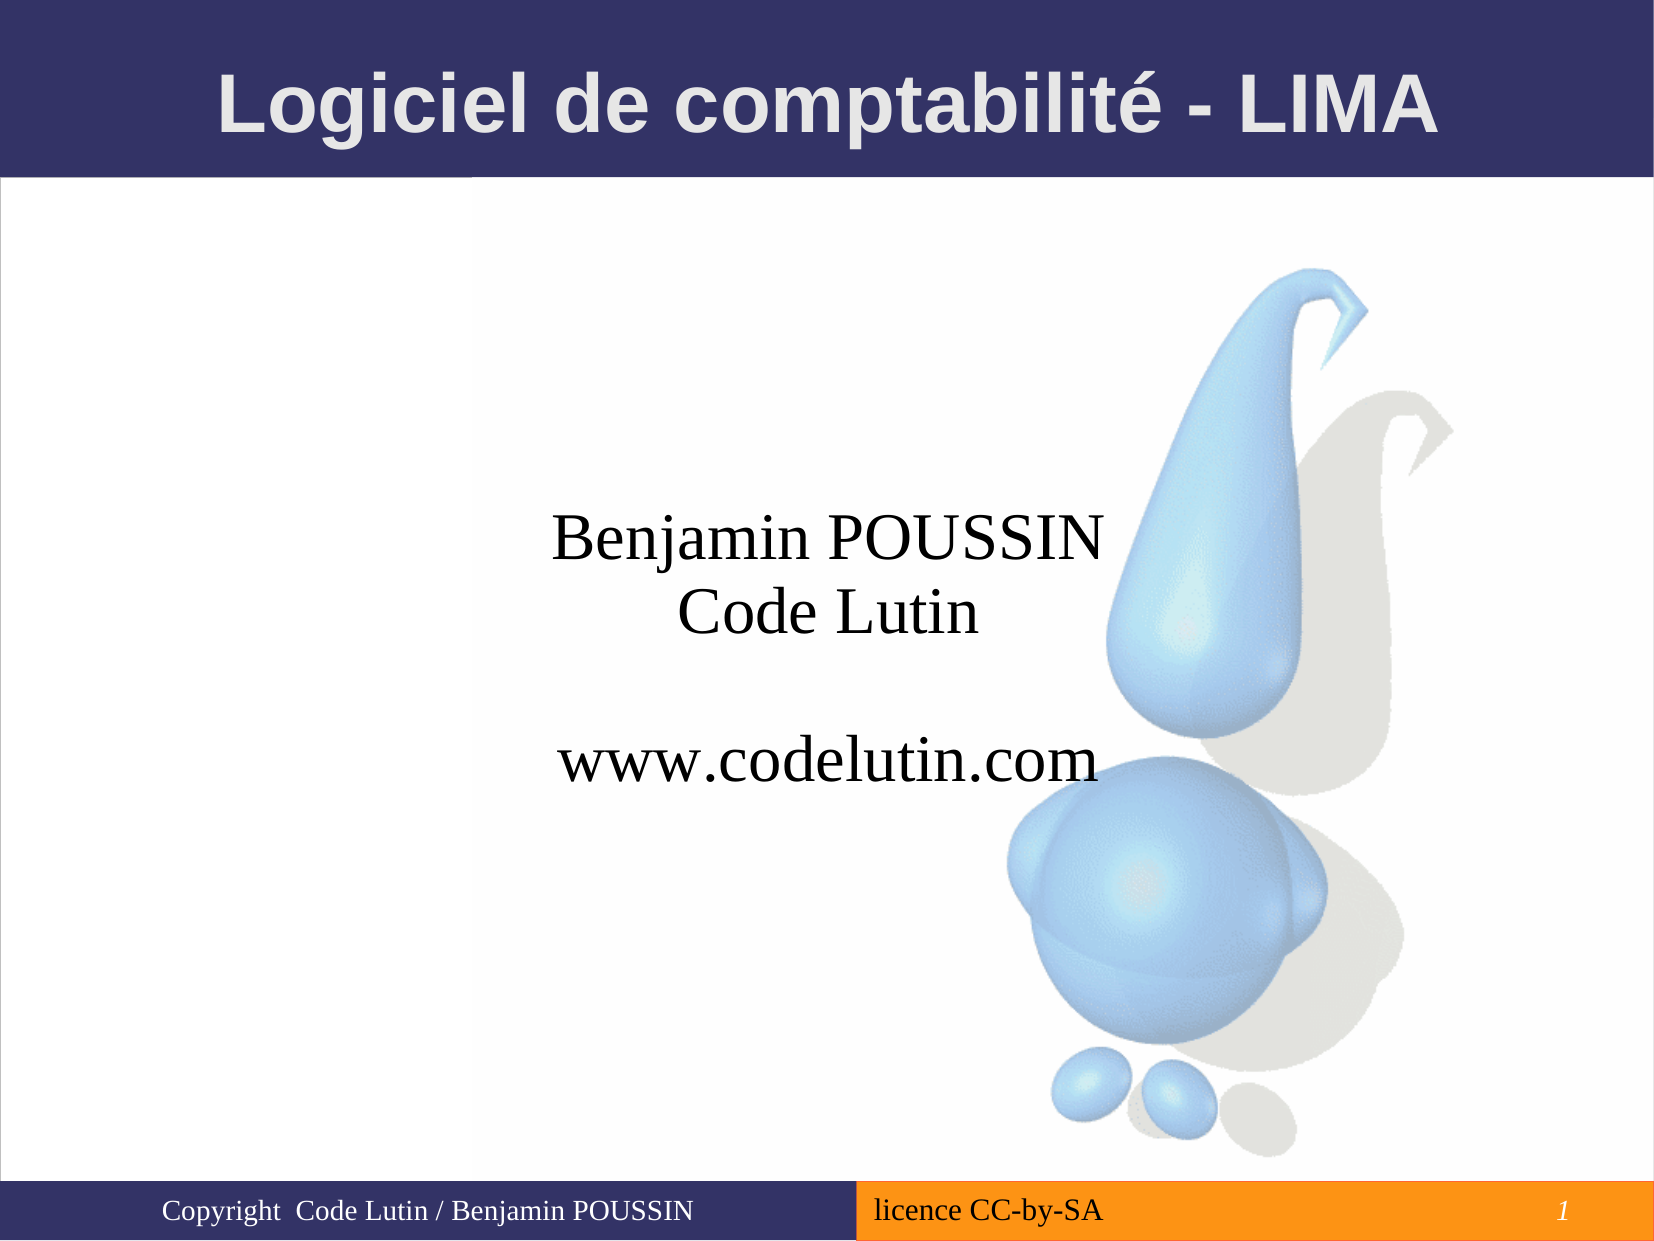

# Logiciel de comptabilité - LIMA
Benjamin POUSSIN
Code Lutin
www.codelutin.com
1